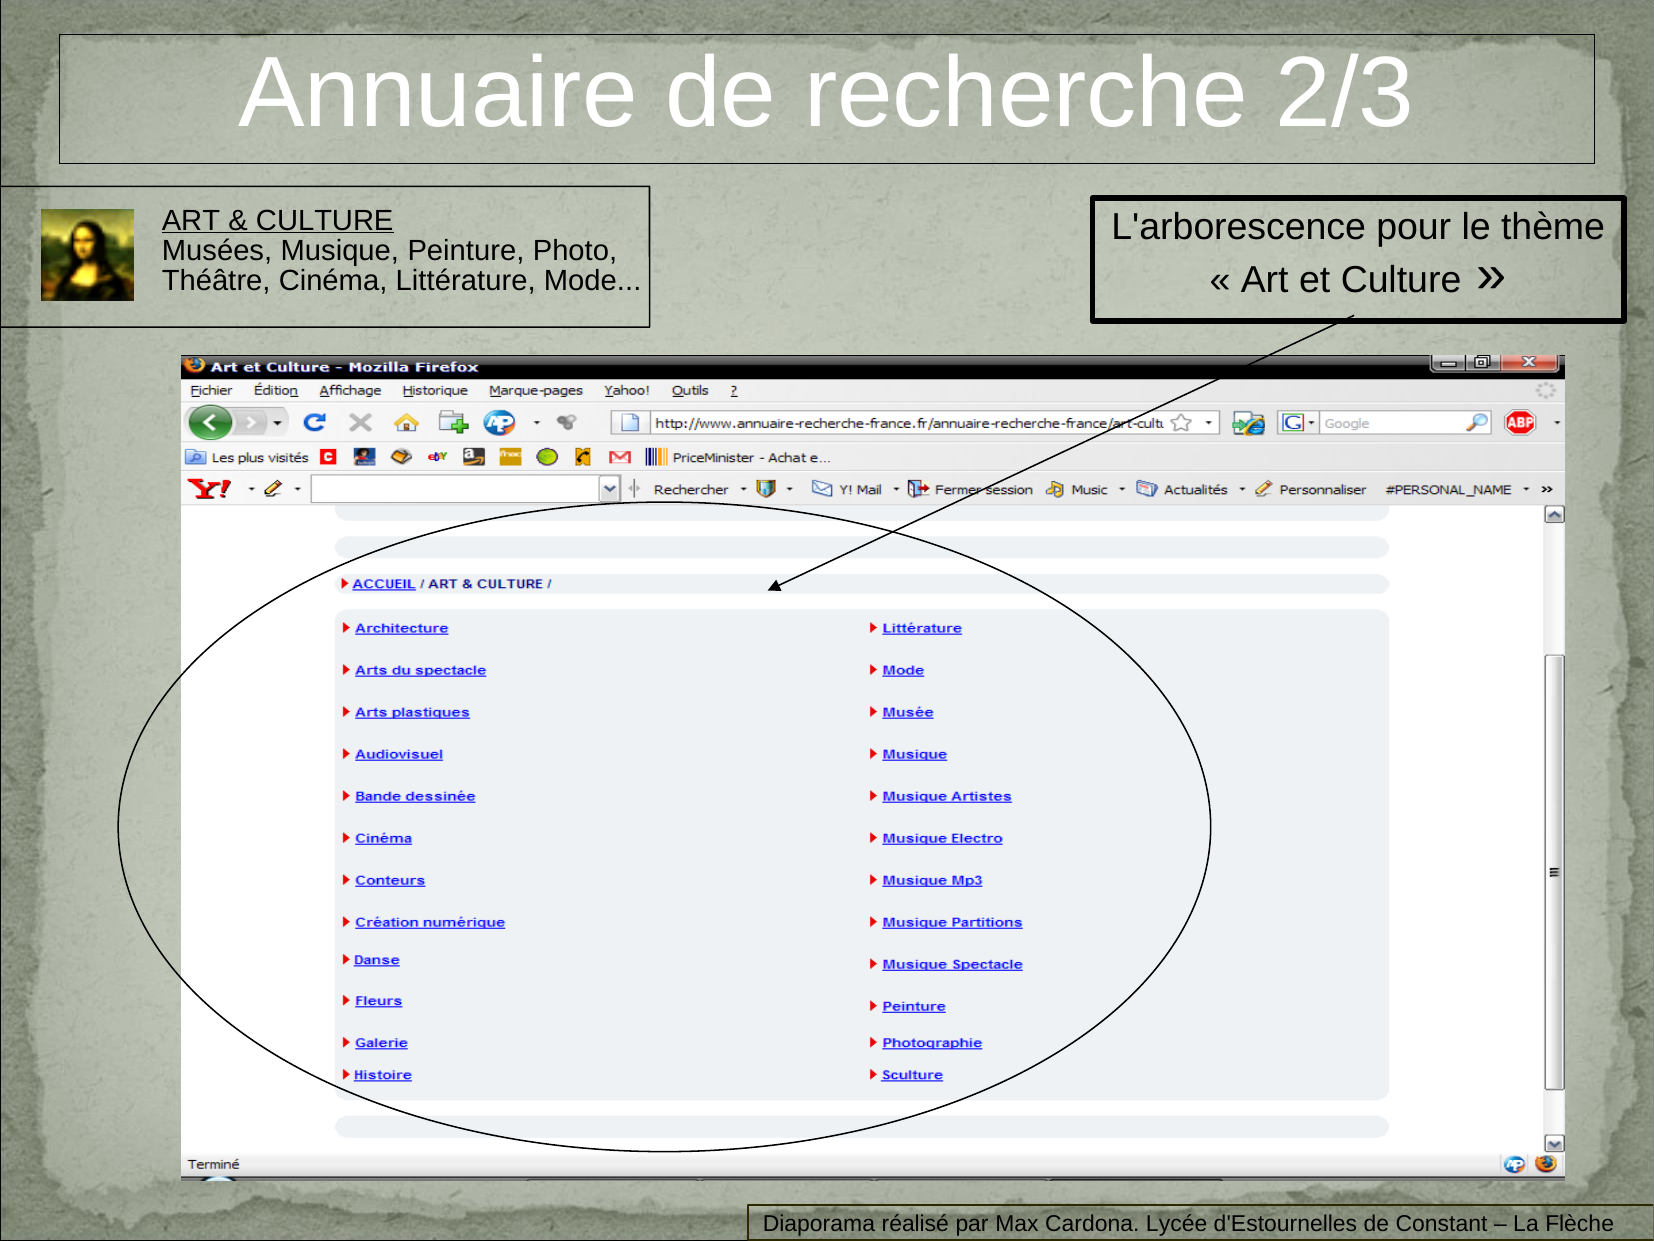

Annuaire de recherche 2/3
ART & CULTURE
Musées, Musique, Peinture, Photo,
Théâtre, Cinéma, Littérature, Mode...
L'arborescence pour le thème « Art et Culture »
Diaporama réalisé par Max Cardona. Lycée d'Estournelles de Constant – La Flèche